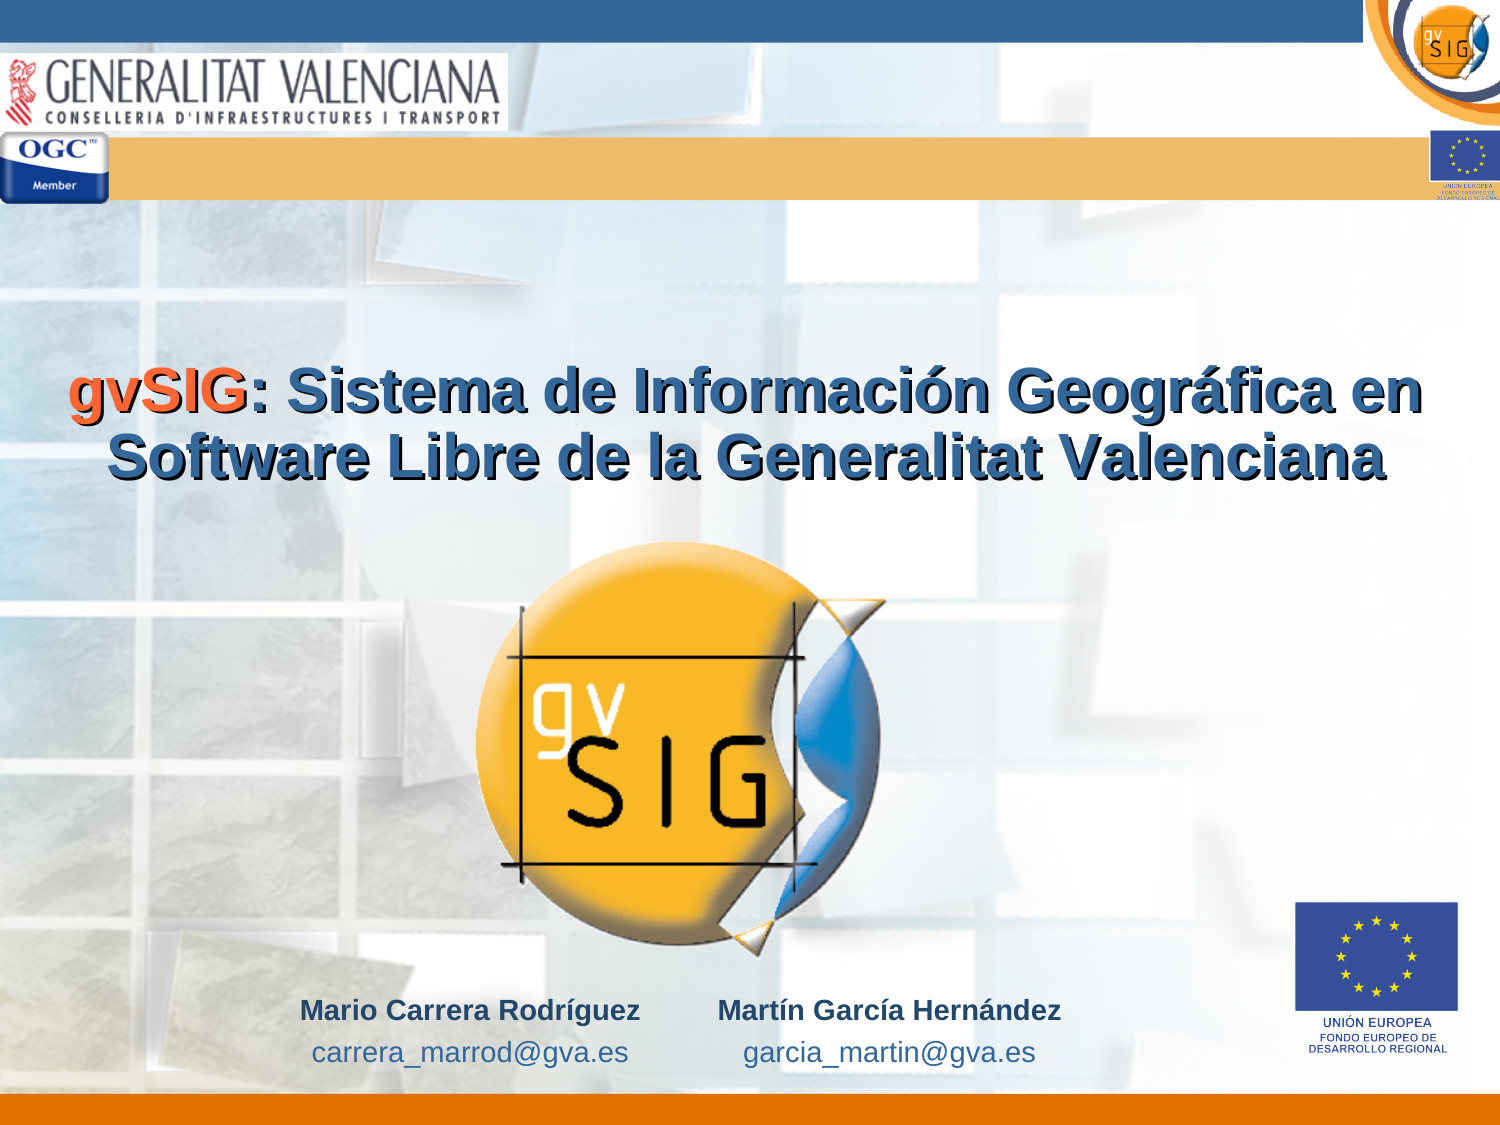

gvSIG: Sistema de Información Geográfica en Software Libre de la Generalitat Valenciana
Mario Carrera Rodríguez
carrera_marrod@gva.es
Martín García Hernández
garcia_martin@gva.es